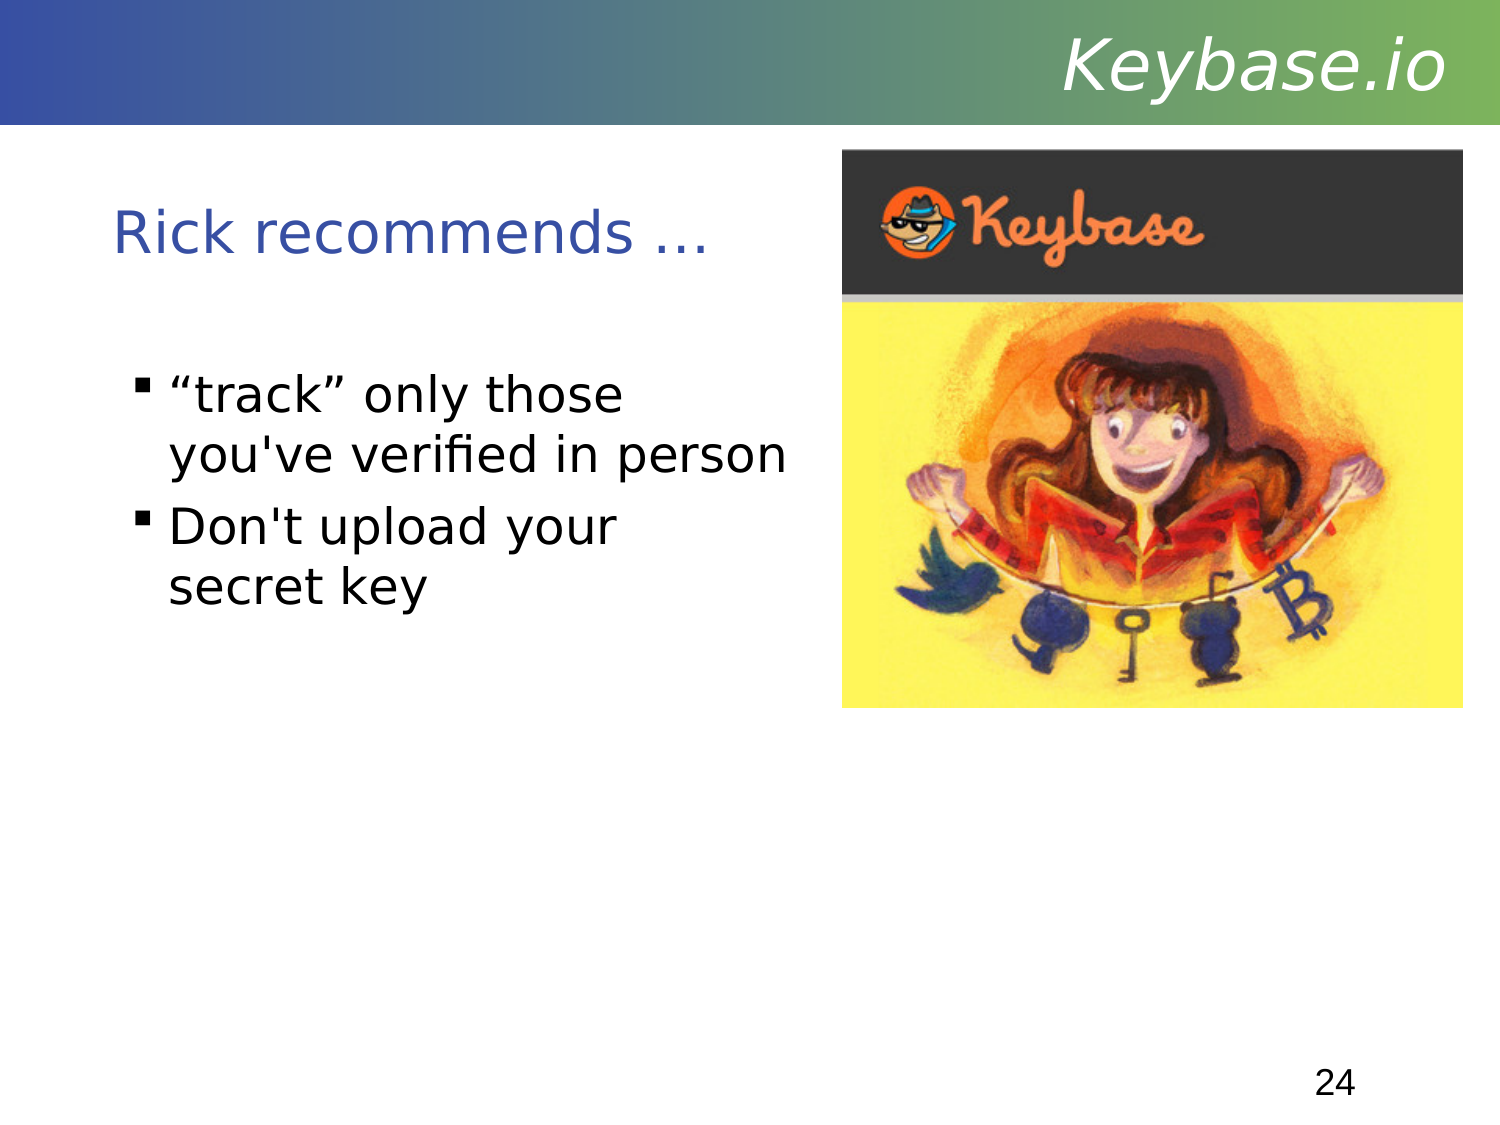

# Keybase.io
Rick recommends …
“track” only those
you've verified in person
Don't upload your
secret key
24